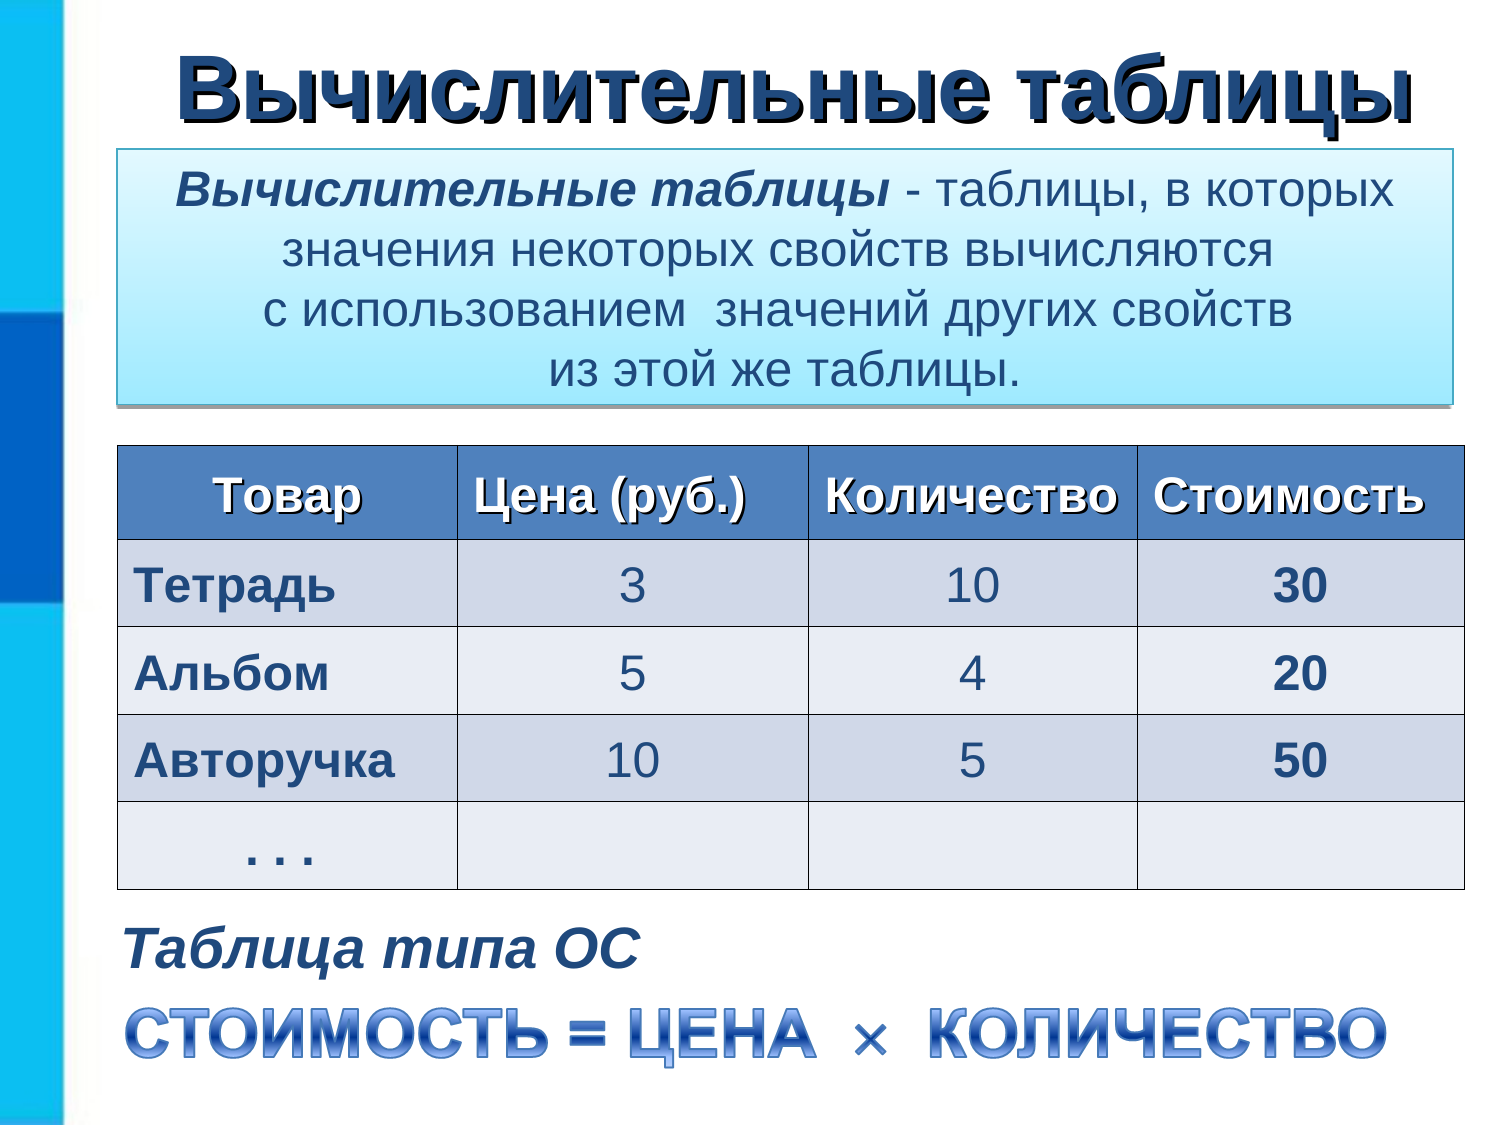

# Вычислительные таблицы
Вычислительные таблицы - таблицы, в которых значения некоторых свойств вычисляются
с использованием значений других свойств
из этой же таблицы.
| Товар | Цена (руб.) | Количество | Стоимость |
| --- | --- | --- | --- |
| Тетрадь | 3 | 10 | 30 |
| Альбом | 5 | 4 | 20 |
| Авторучка | 10 | 5 | 50 |
| . . . | | | |
Таблица типа ОС